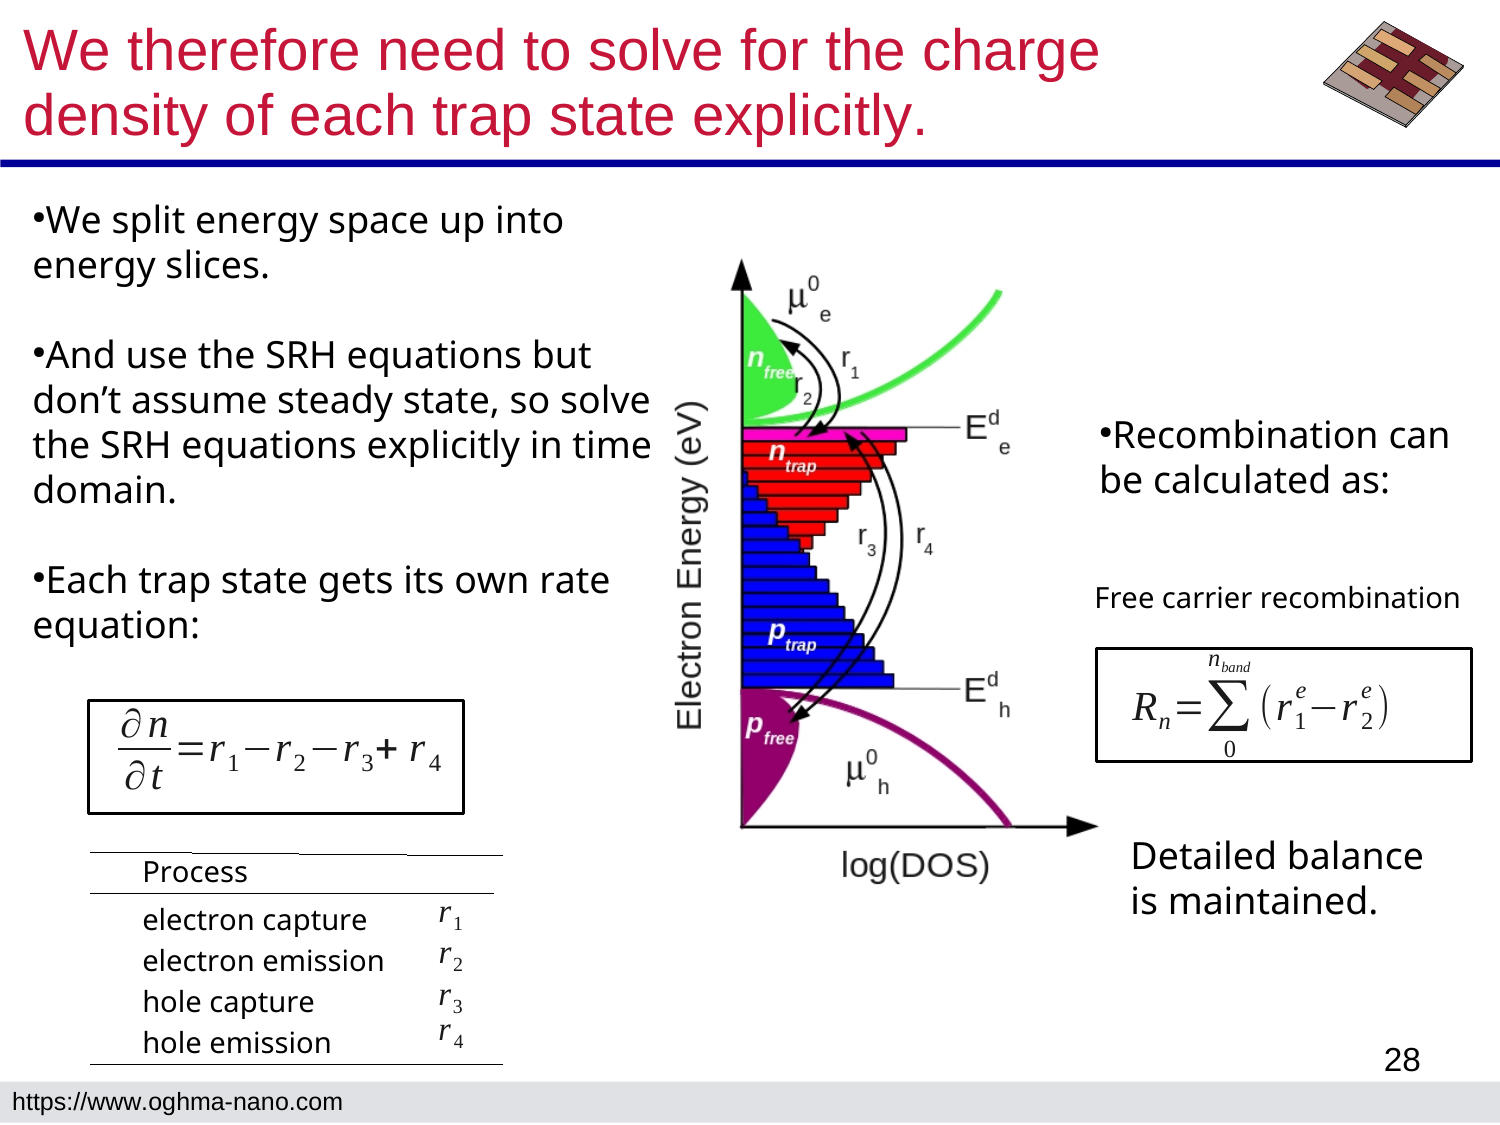

# We therefore need to solve for the charge density of each trap state explicitly.
We split energy space up into energy slices.
And use the SRH equations but don’t assume steady state, so solve the SRH equations explicitly in time domain.
Each trap state gets its own rate equation:
Recombination can be calculated as:
Free carrier recombination
Detailed balance
is maintained.
Process
electron capture
electron emission
hole capture
hole emission